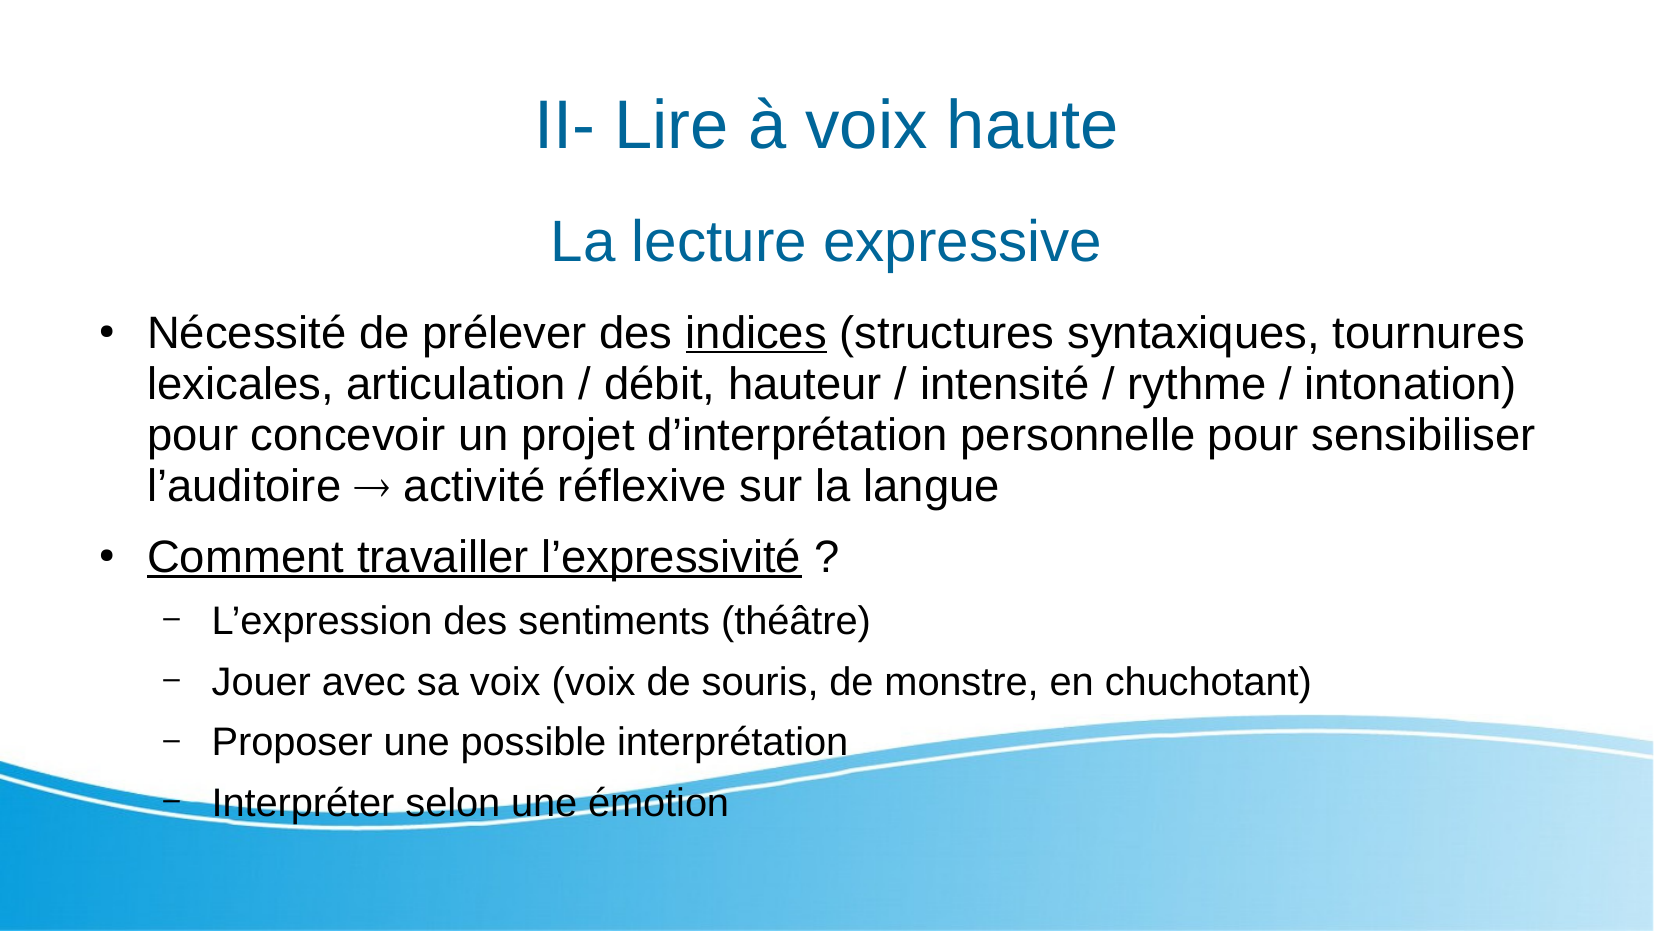

# II- Lire à voix haute
La lecture expressive
Nécessité de prélever des indices (structures syntaxiques, tournures lexicales, articulation / débit, hauteur / intensité / rythme / intonation) pour concevoir un projet d’interprétation personnelle pour sensibiliser l’auditoire  activité réflexive sur la langue
Comment travailler l’expressivité ?
L’expression des sentiments (théâtre)
Jouer avec sa voix (voix de souris, de monstre, en chuchotant)
Proposer une possible interprétation
Interpréter selon une émotion